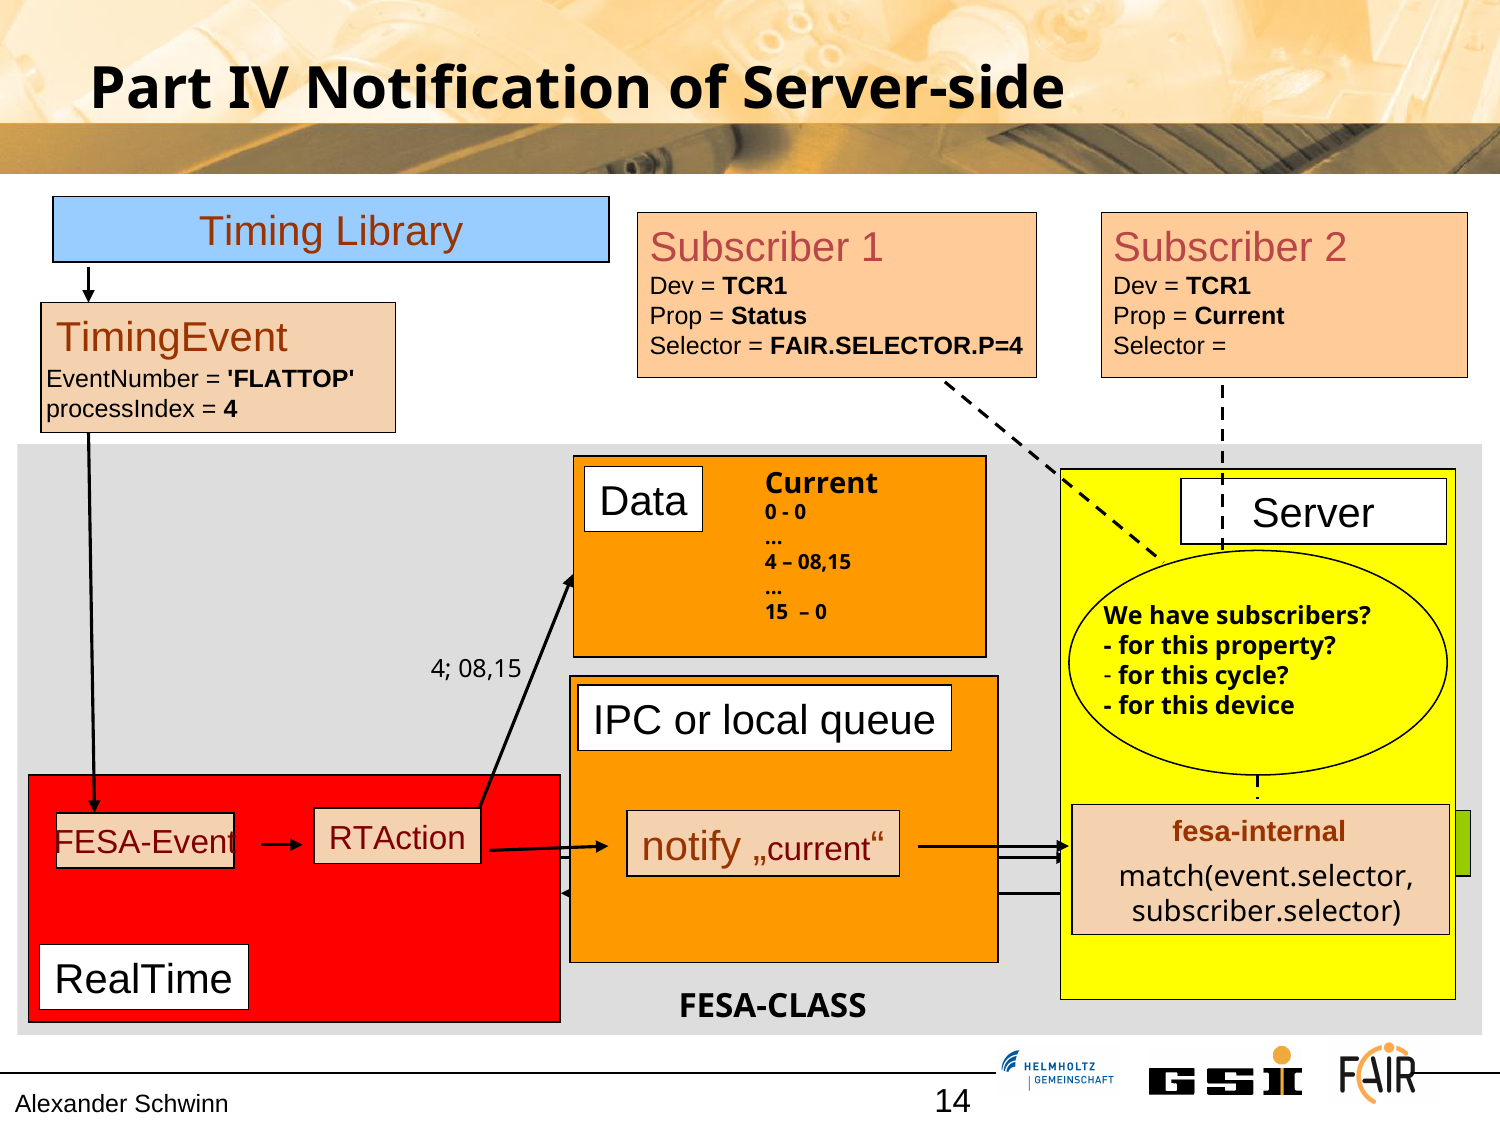

# Part IV Notification of Server-side
Timing Library
Subscriber 1
Dev = TCR1
Prop = Status
Selector = FAIR.SELECTOR.P=4
Subscriber 2
Dev = TCR1
Prop = Current
Selector =
TimingEvent
EventNumber = 'FLATTOP'
processIndex = 4
Current
0 - 0
…
4 – 08,15
...
15 – 0
Data
Server
We have subscribers?
- for this property?
 for this cycle?
- for this device
4; 08,15
IPC or local queue
fesa-internal
match(event.selector,
subscriber.selector)
RTAction
Hardware Device
notify „current“
FESA-Event
anybus.read.val.chan123
done!.current.is.08.15
RealTime
FESA-CLASS
14